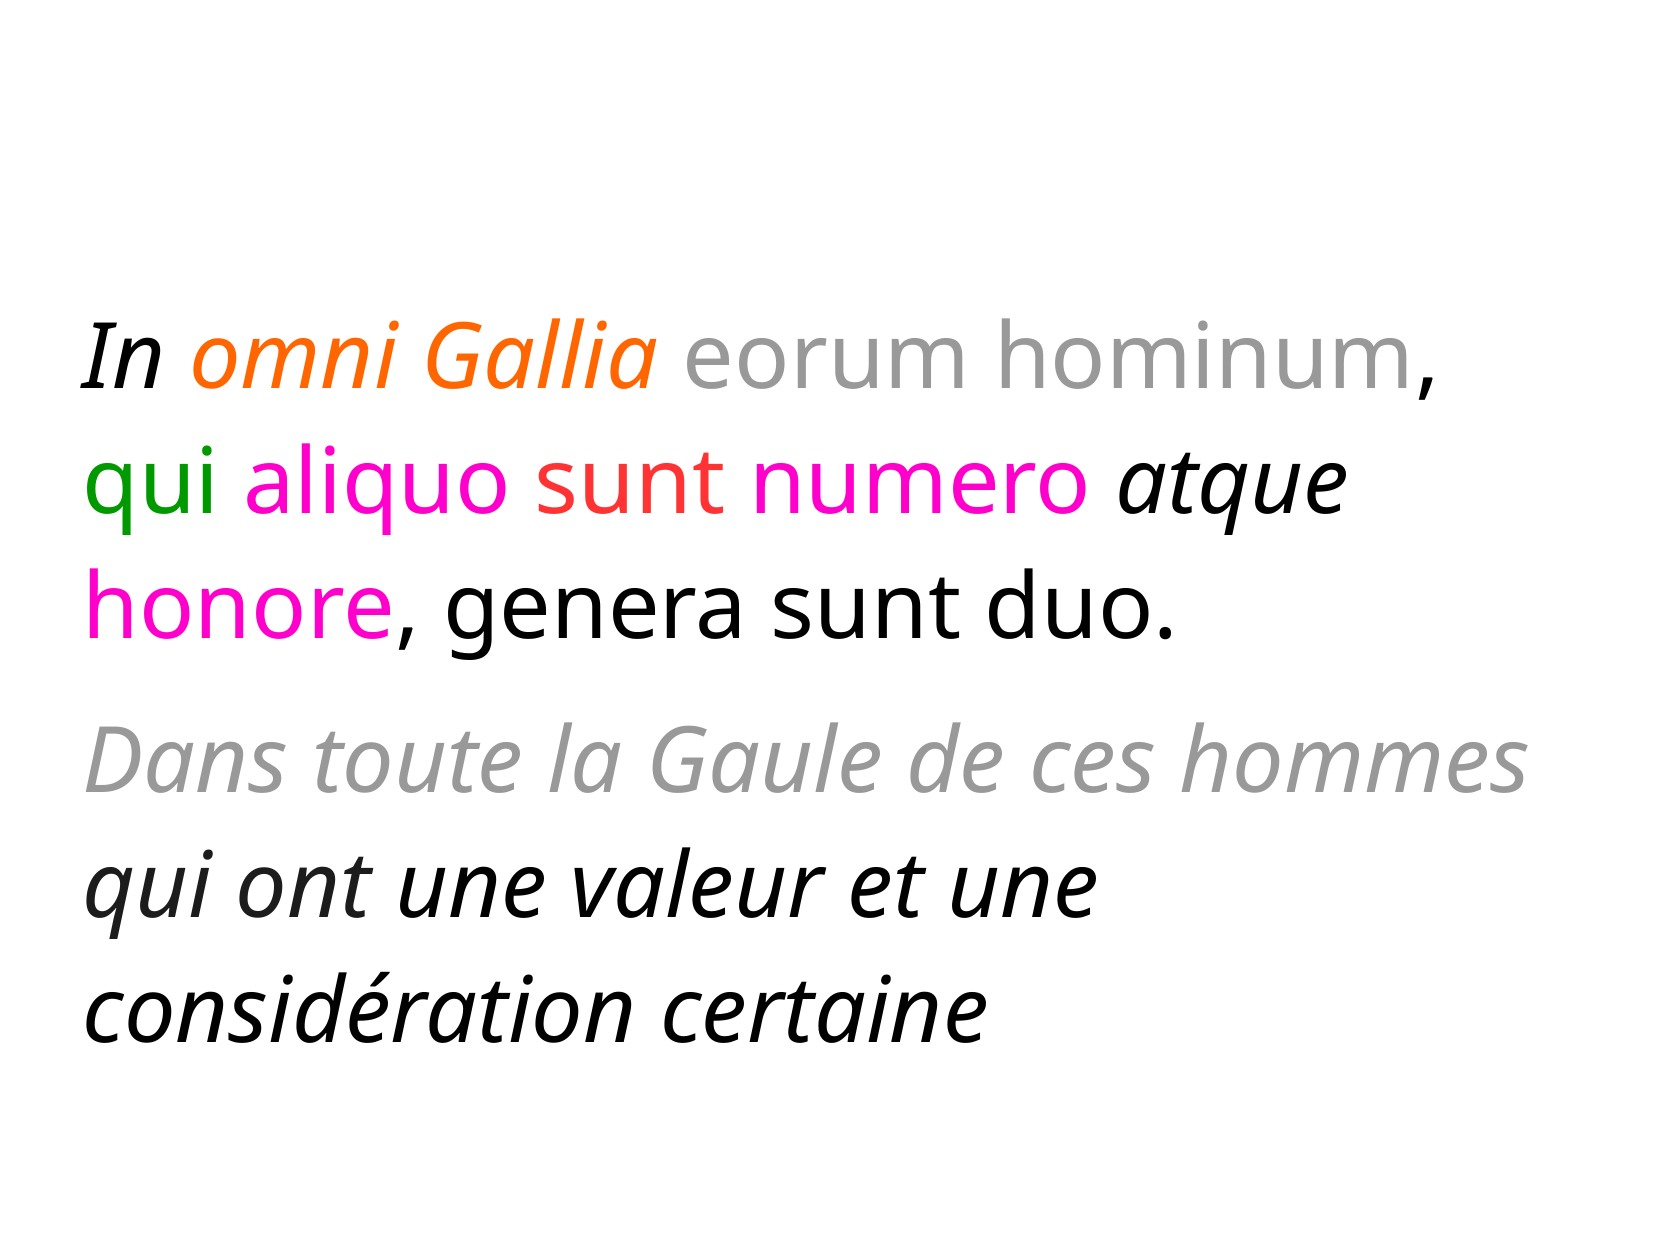

#
In omni Gallia eorum hominum, qui aliquo sunt numero atque honore, genera sunt duo.
Dans toute la Gaule de ces hommes qui ont une valeur et une considération certaine